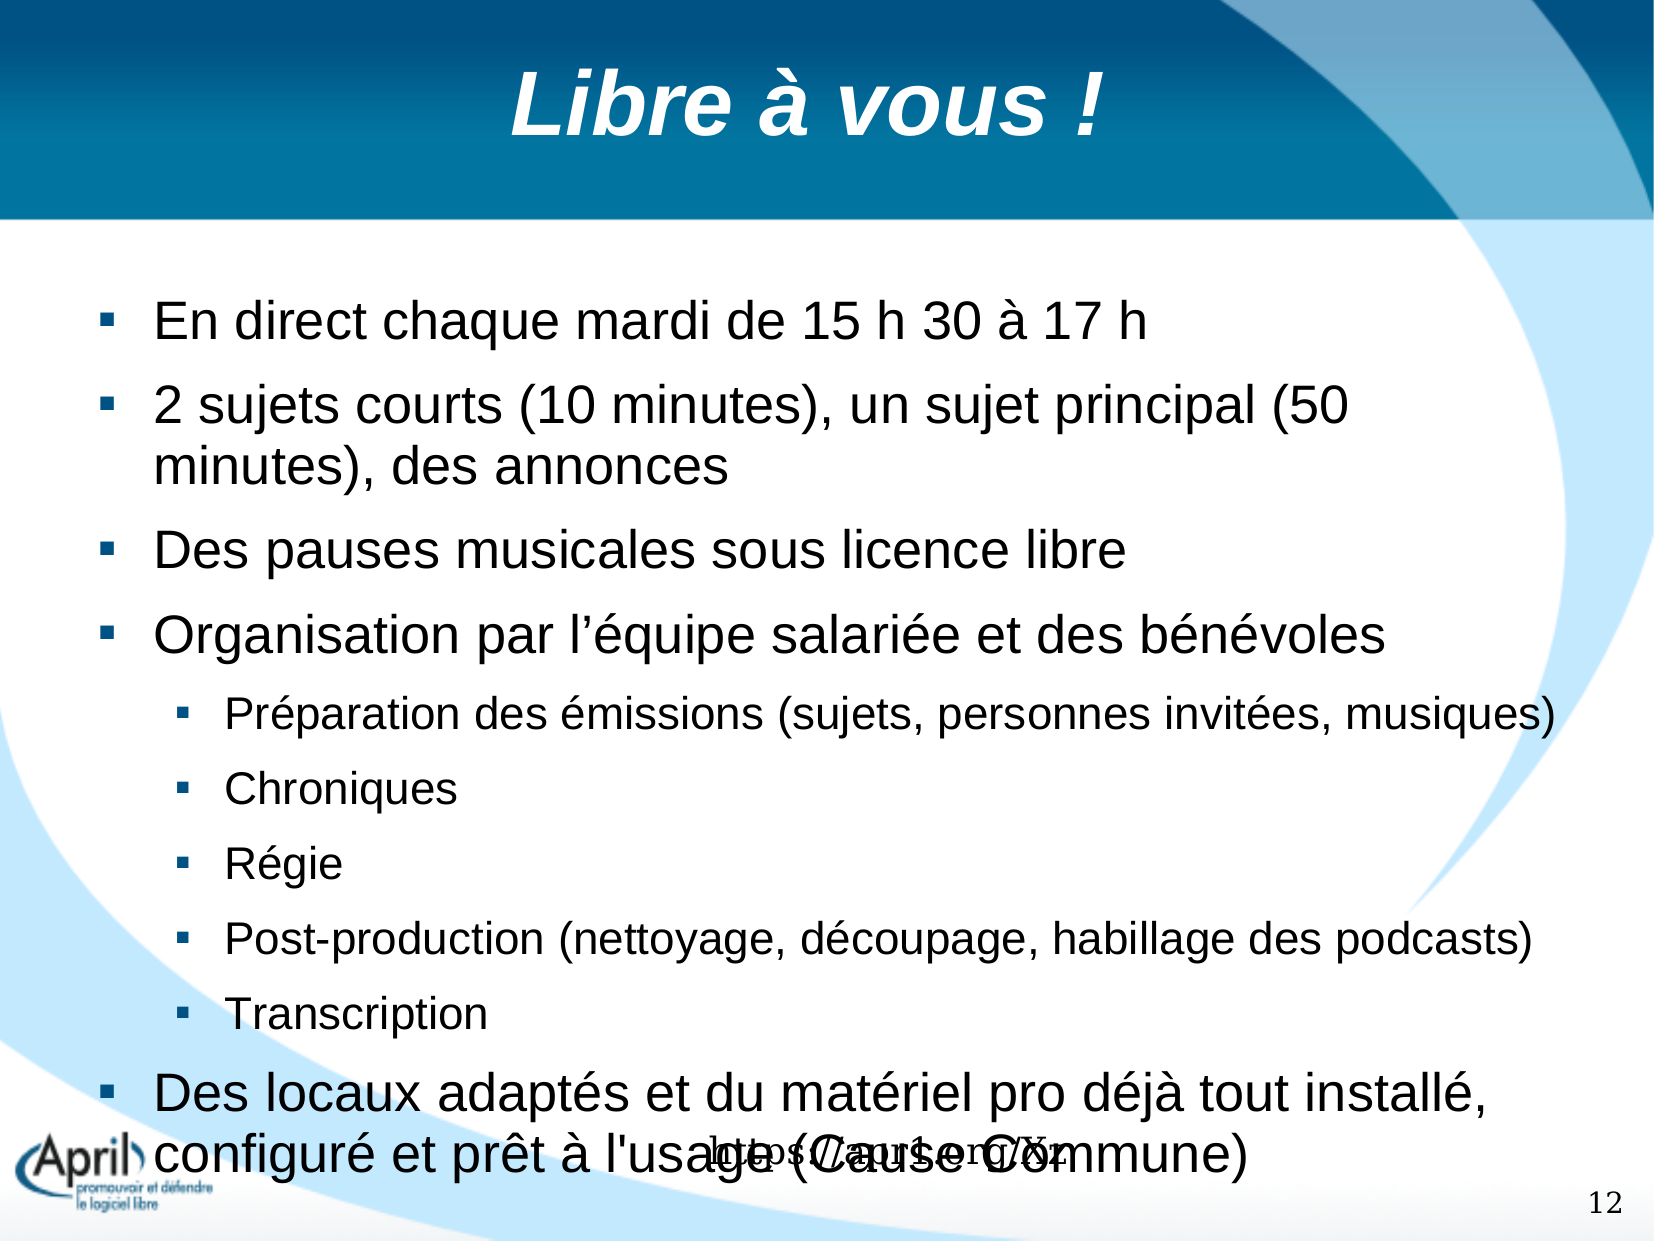

# Libre à vous !
En direct chaque mardi de 15 h 30 à 17 h
2 sujets courts (10 minutes), un sujet principal (50 minutes), des annonces
Des pauses musicales sous licence libre
Organisation par l’équipe salariée et des bénévoles
Préparation des émissions (sujets, personnes invitées, musiques)
Chroniques
Régie
Post-production (nettoyage, découpage, habillage des podcasts)
Transcription
Des locaux adaptés et du matériel pro déjà tout installé, configuré et prêt à l'usage (Cause Commune)
12